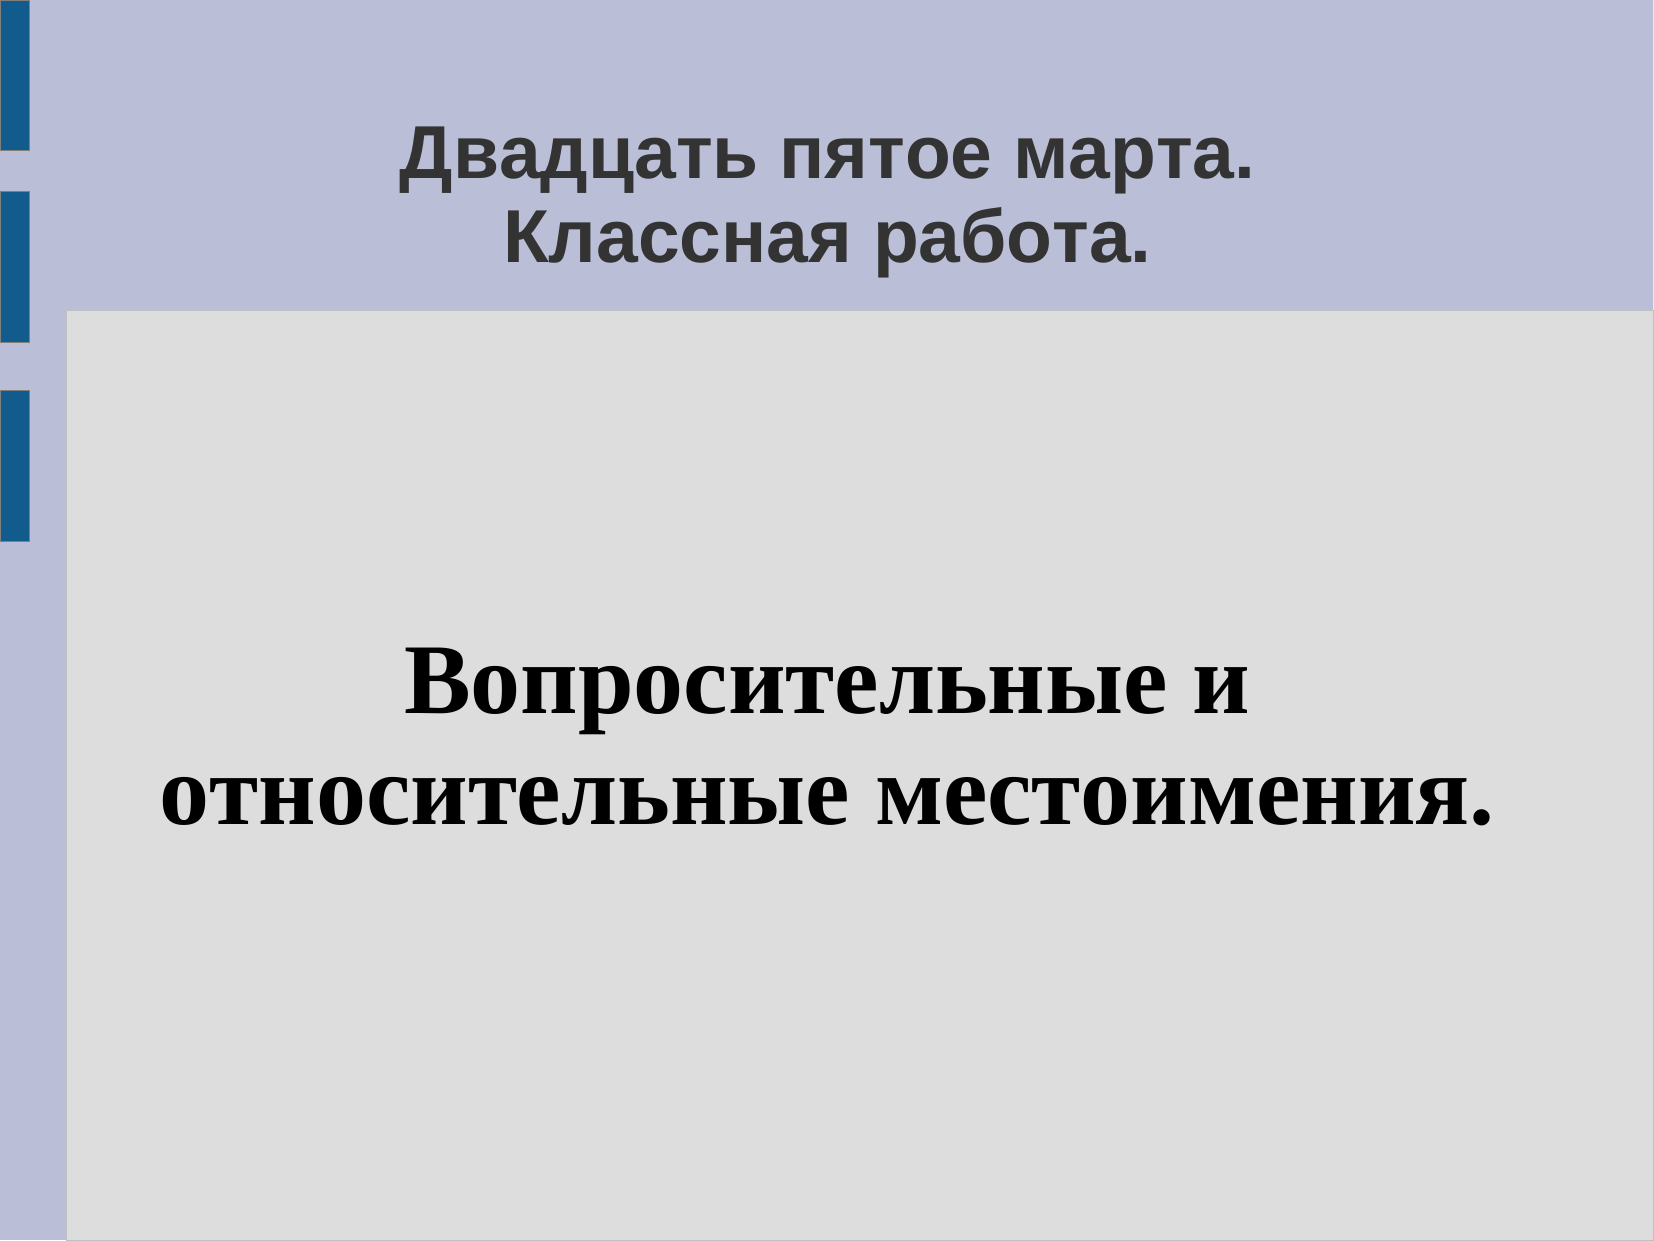

# Двадцать пятое марта. Классная работа.
Вопросительные и относительные местоимения.